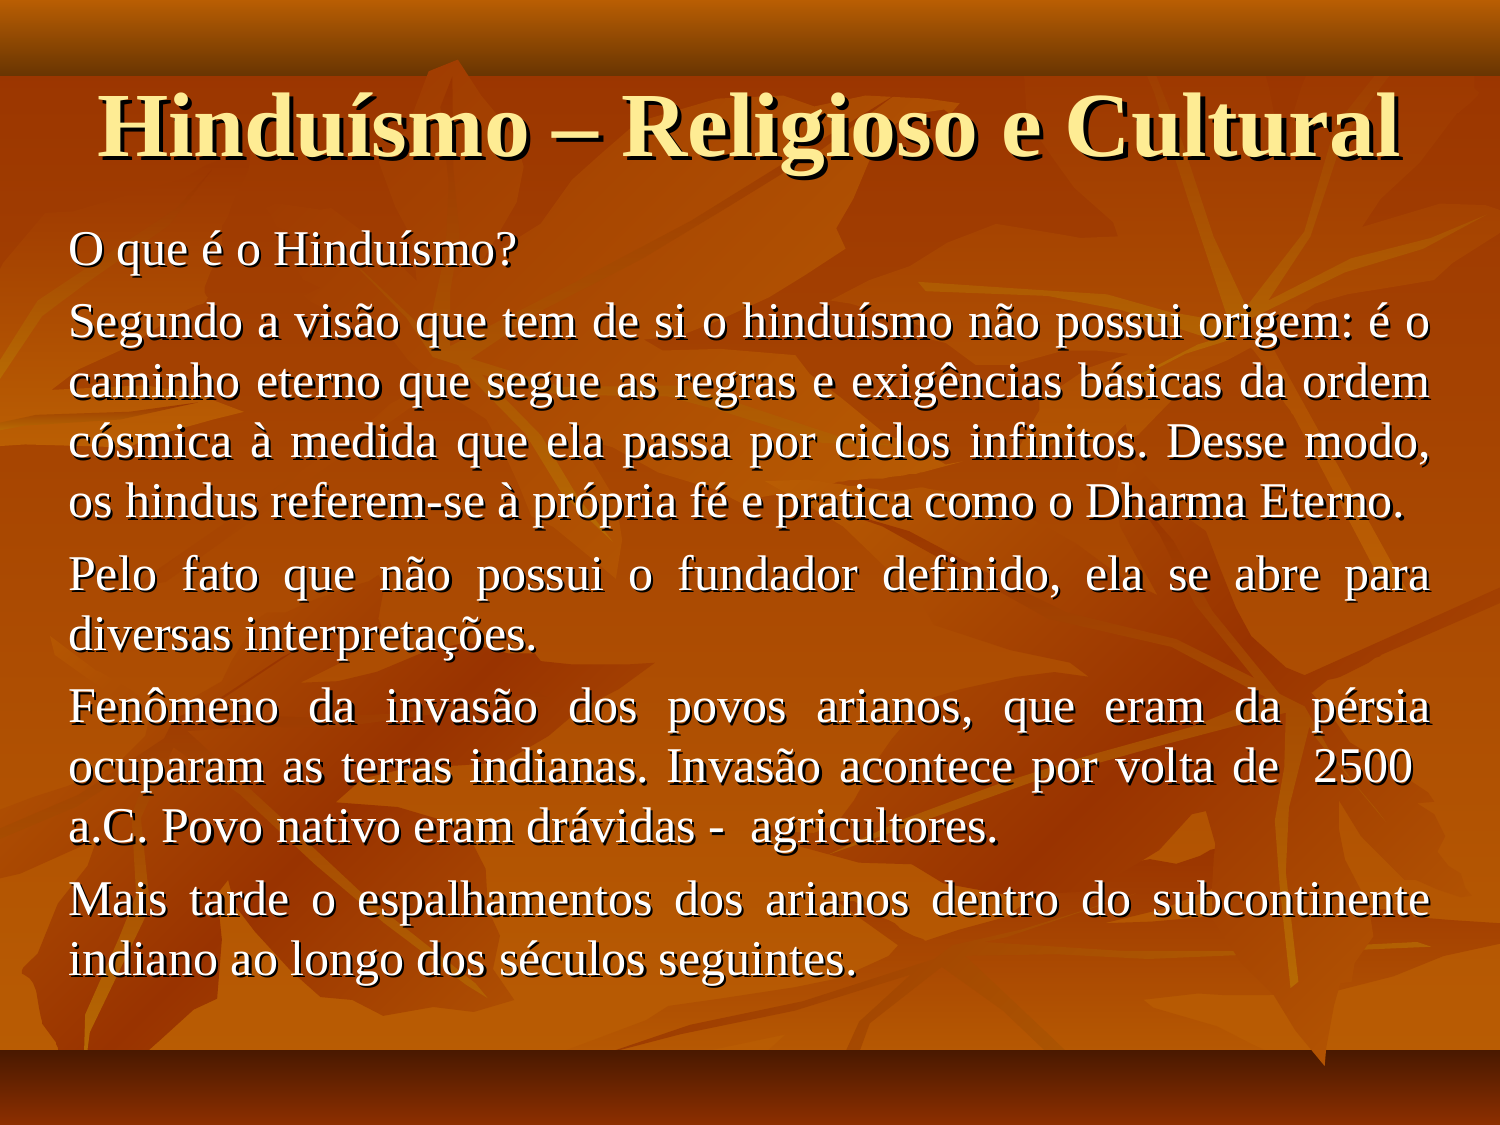

# Hinduísmo – Religioso e Cultural
O que é o Hinduísmo?
Segundo a visão que tem de si o hinduísmo não possui origem: é o caminho eterno que segue as regras e exigências básicas da ordem cósmica à medida que ela passa por ciclos infinitos. Desse modo, os hindus referem-se à própria fé e pratica como o Dharma Eterno.
Pelo fato que não possui o fundador definido, ela se abre para diversas interpretações.
Fenômeno da invasão dos povos arianos, que eram da pérsia ocuparam as terras indianas. Invasão acontece por volta de 2500 a.C. Povo nativo eram drávidas - agricultores.
Mais tarde o espalhamentos dos arianos dentro do subcontinente indiano ao longo dos séculos seguintes.